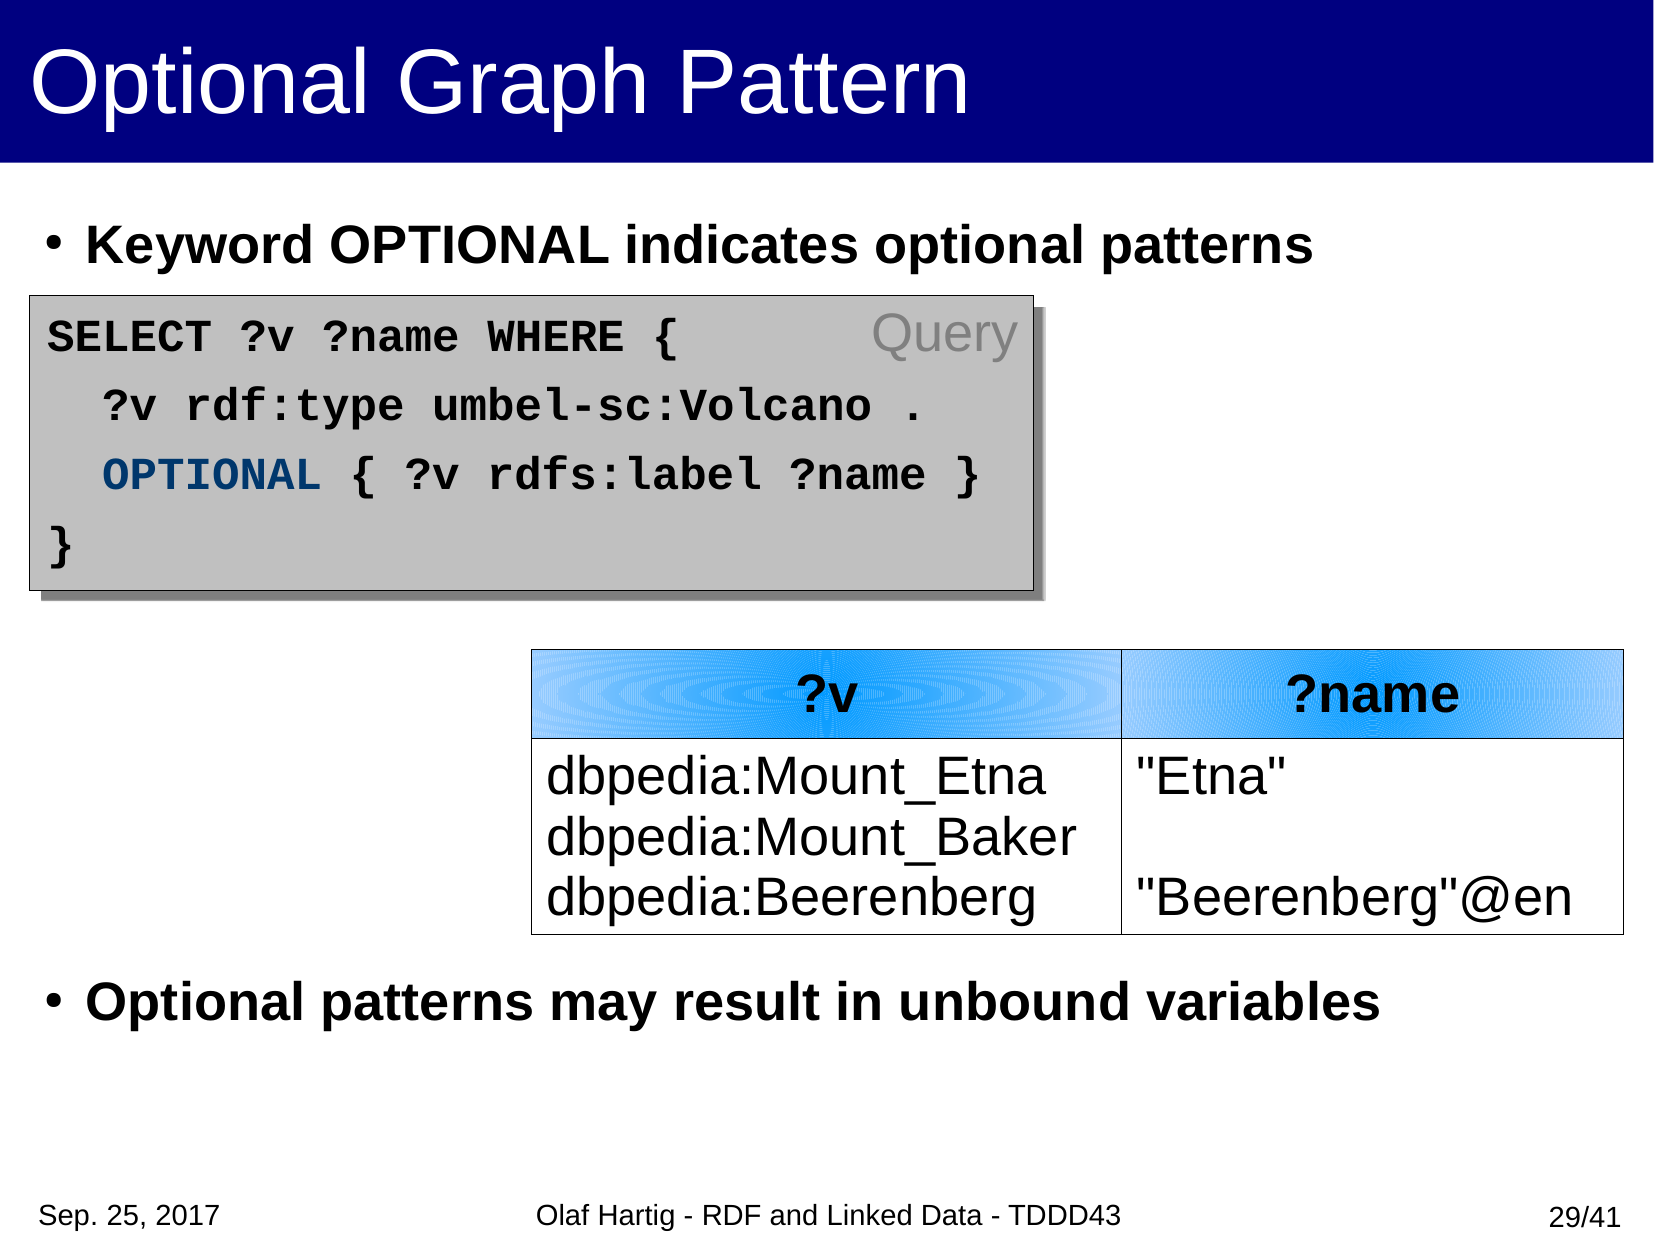

# Optional Graph Pattern
Keyword OPTIONAL indicates optional patterns
Optional patterns may result in unbound variables
SELECT ?v ?name WHERE {
 ?v rdf:type umbel-sc:Volcano .
 OPTIONAL { ?v rdfs:label ?name }
}
Query
?v
?name
dbpedia:Mount_Etna
dbpedia:Mount_Baker
dbpedia:Beerenberg
"Etna"
"Beerenberg"@en
Sep. 25, 2017
Olaf Hartig - RDF and Linked Data - TDDD43
29